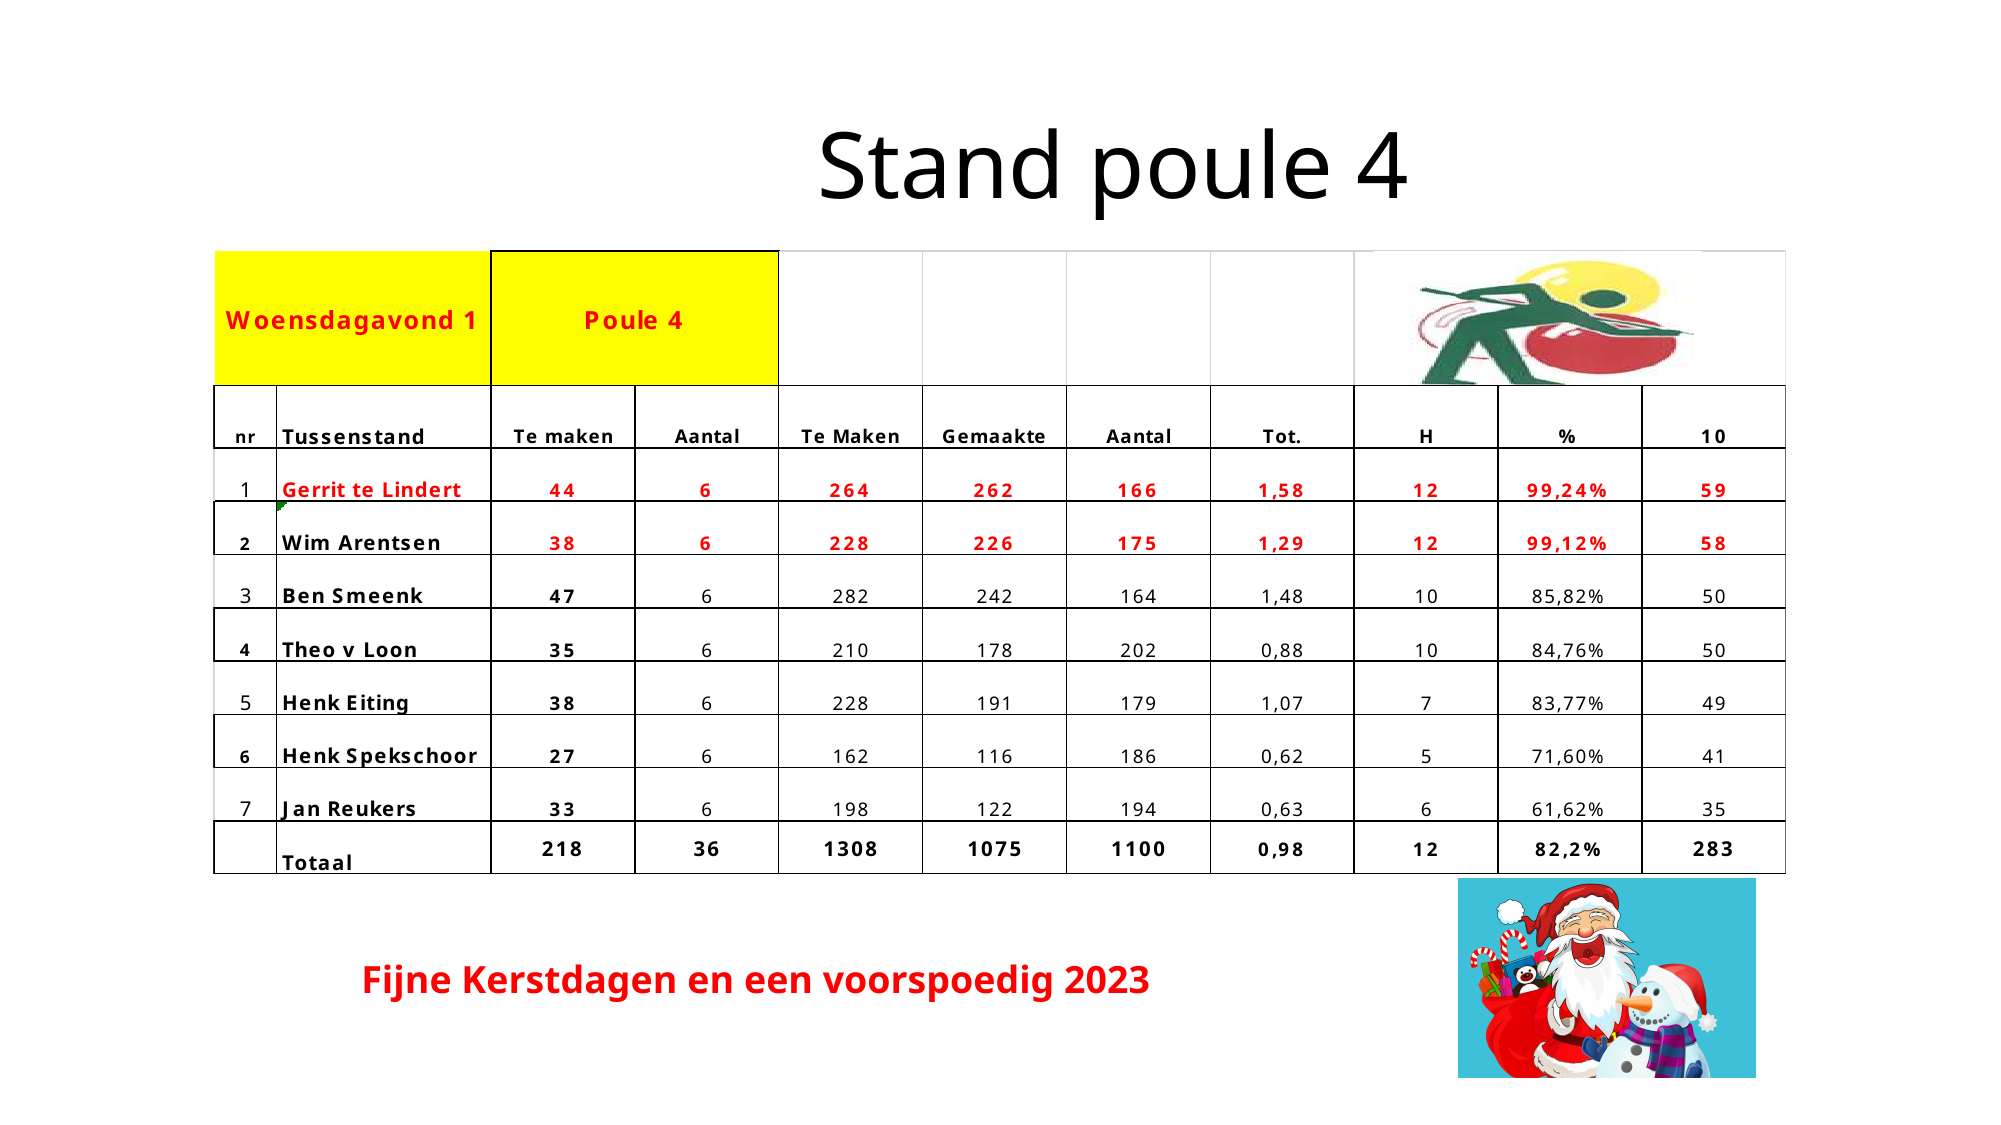

# Stand poule 4
Fijne Kerstdagen en een voorspoedig 2023